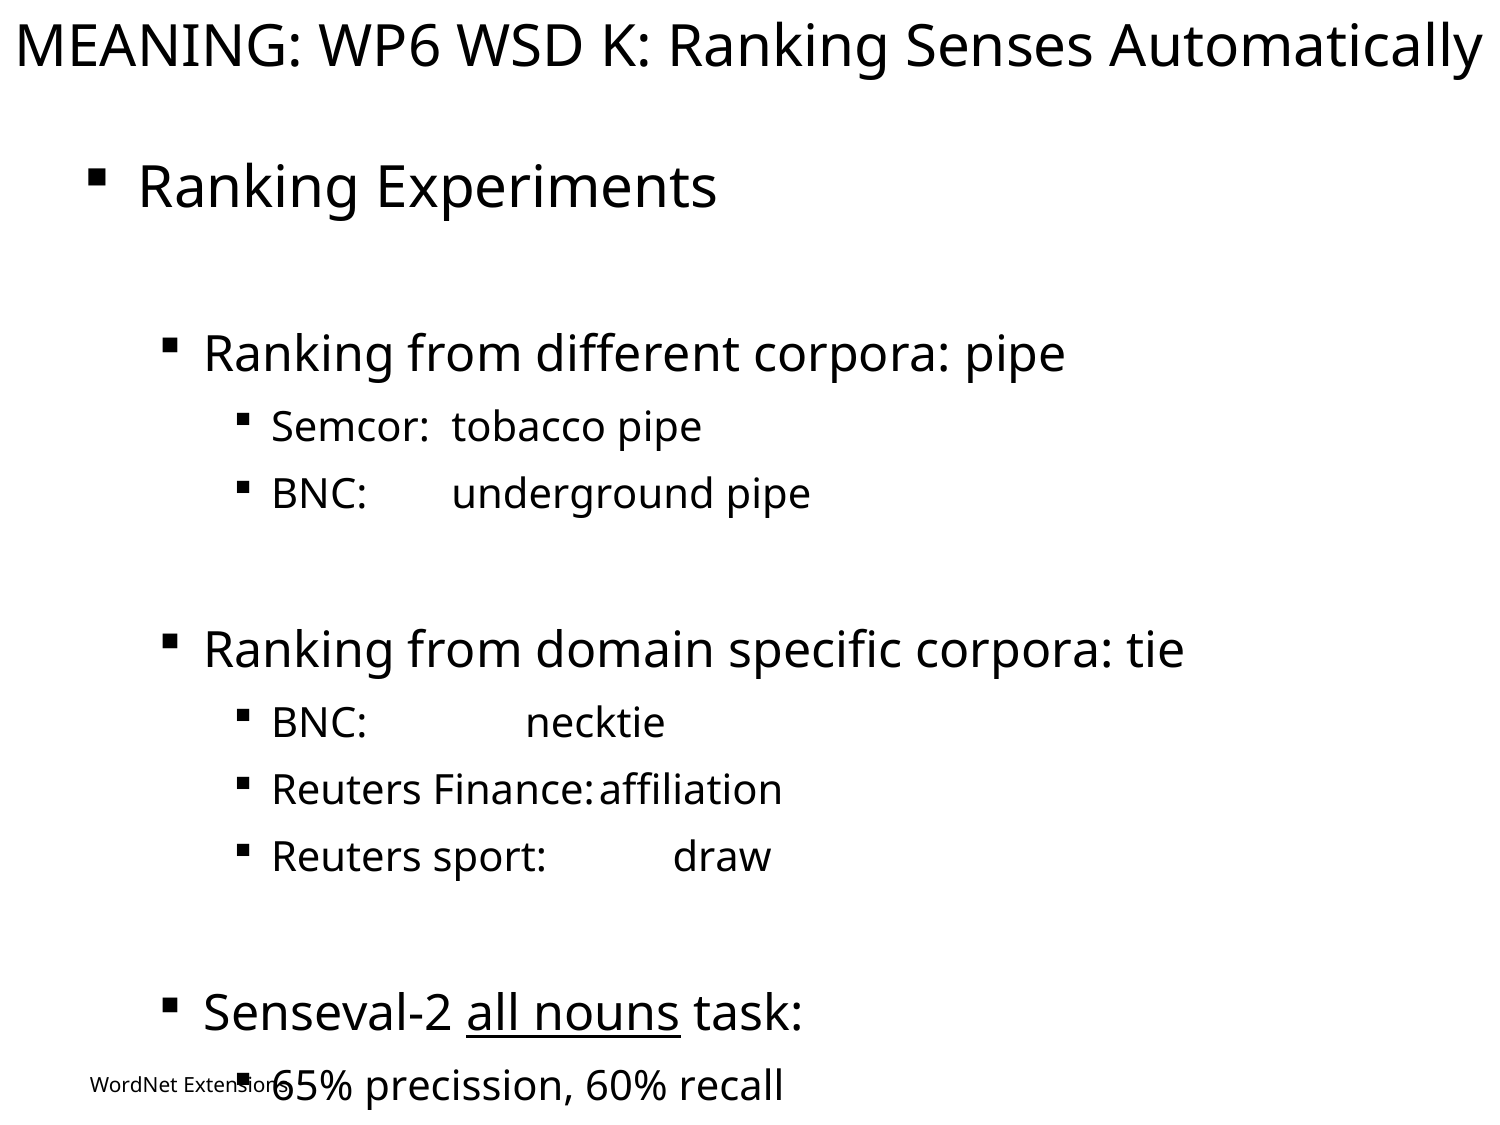

# MEANING: WP6 WSD K: Ranking Senses Automatically
Ranking Experiments
Ranking from different corpora: pipe
Semcor:	tobacco pipe
BNC:		underground pipe
Ranking from domain specific corpora: tie
BNC:			necktie
Reuters Finance:	affiliation
Reuters sport:		draw
Senseval-2 all nouns task:
65% precission, 60% recall